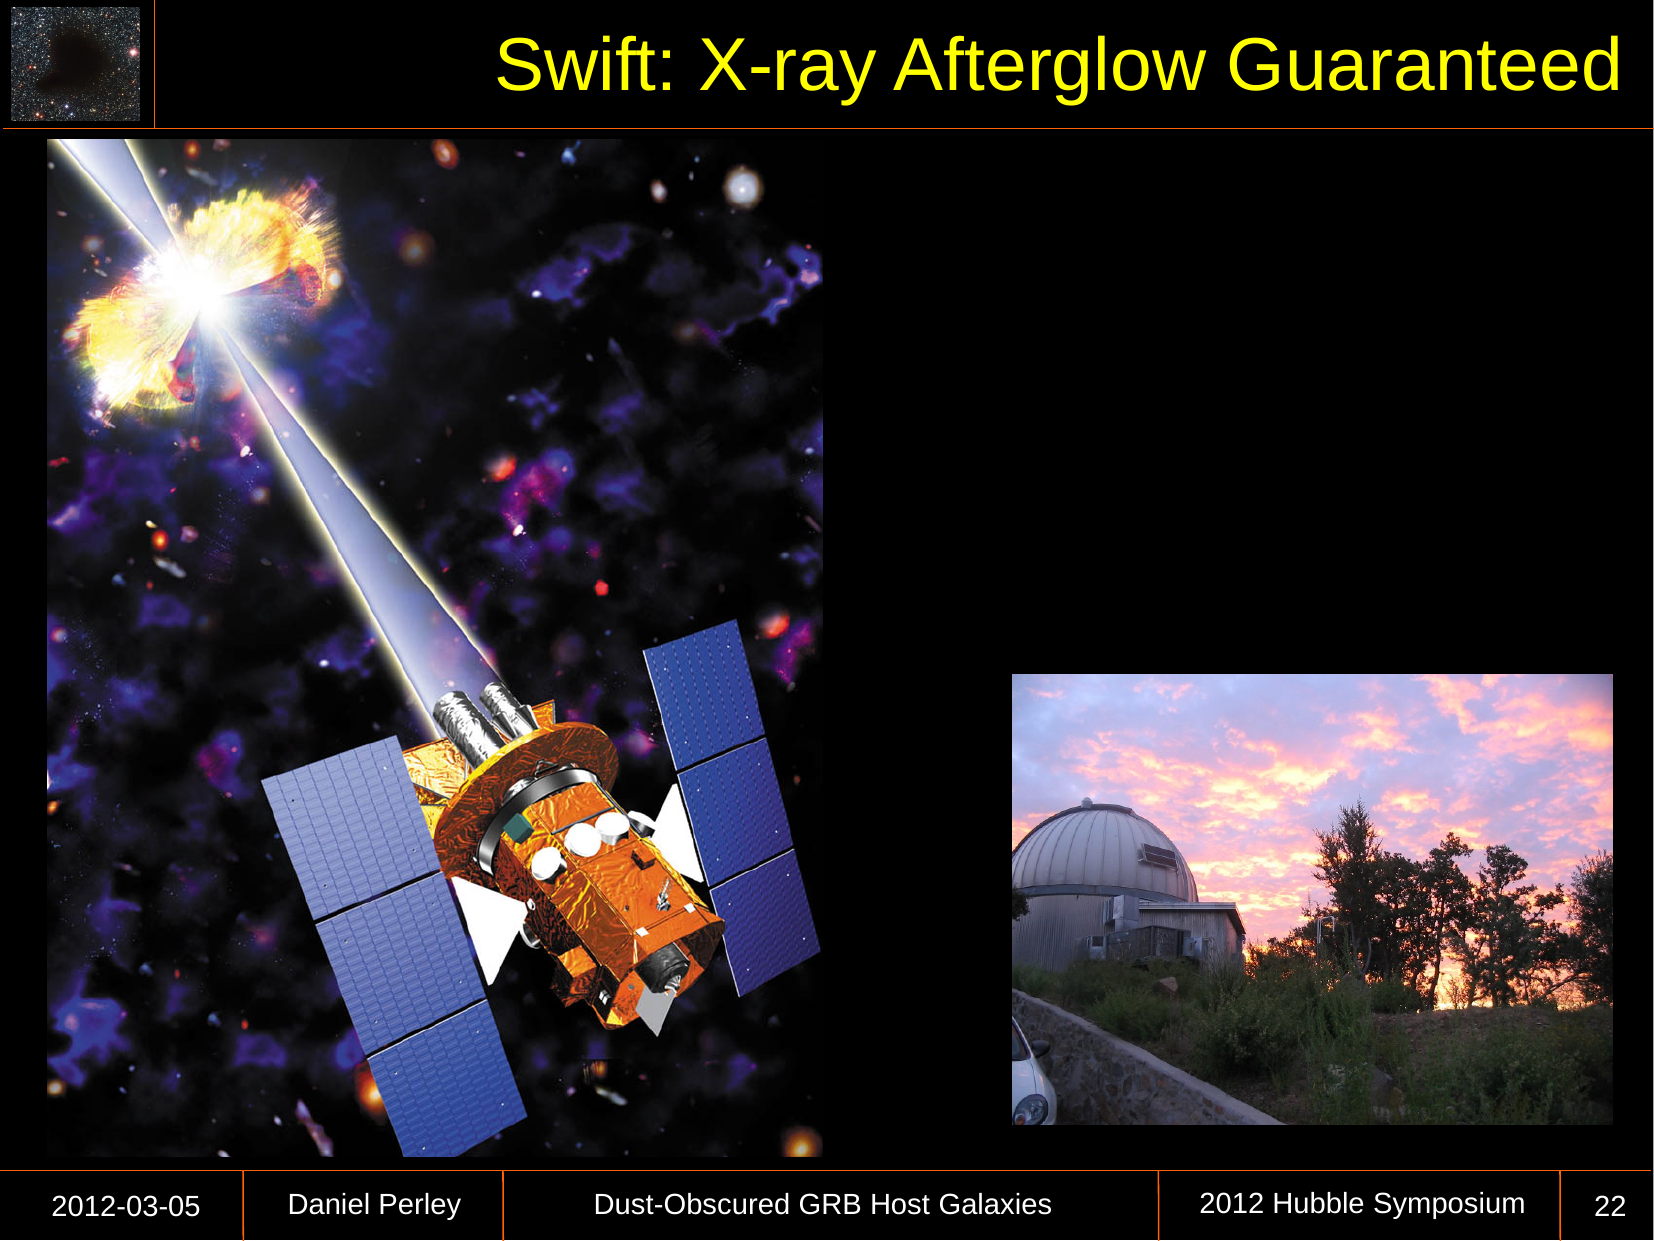

# Swift: X-ray Afterglow Guaranteed
2012-03-05
22